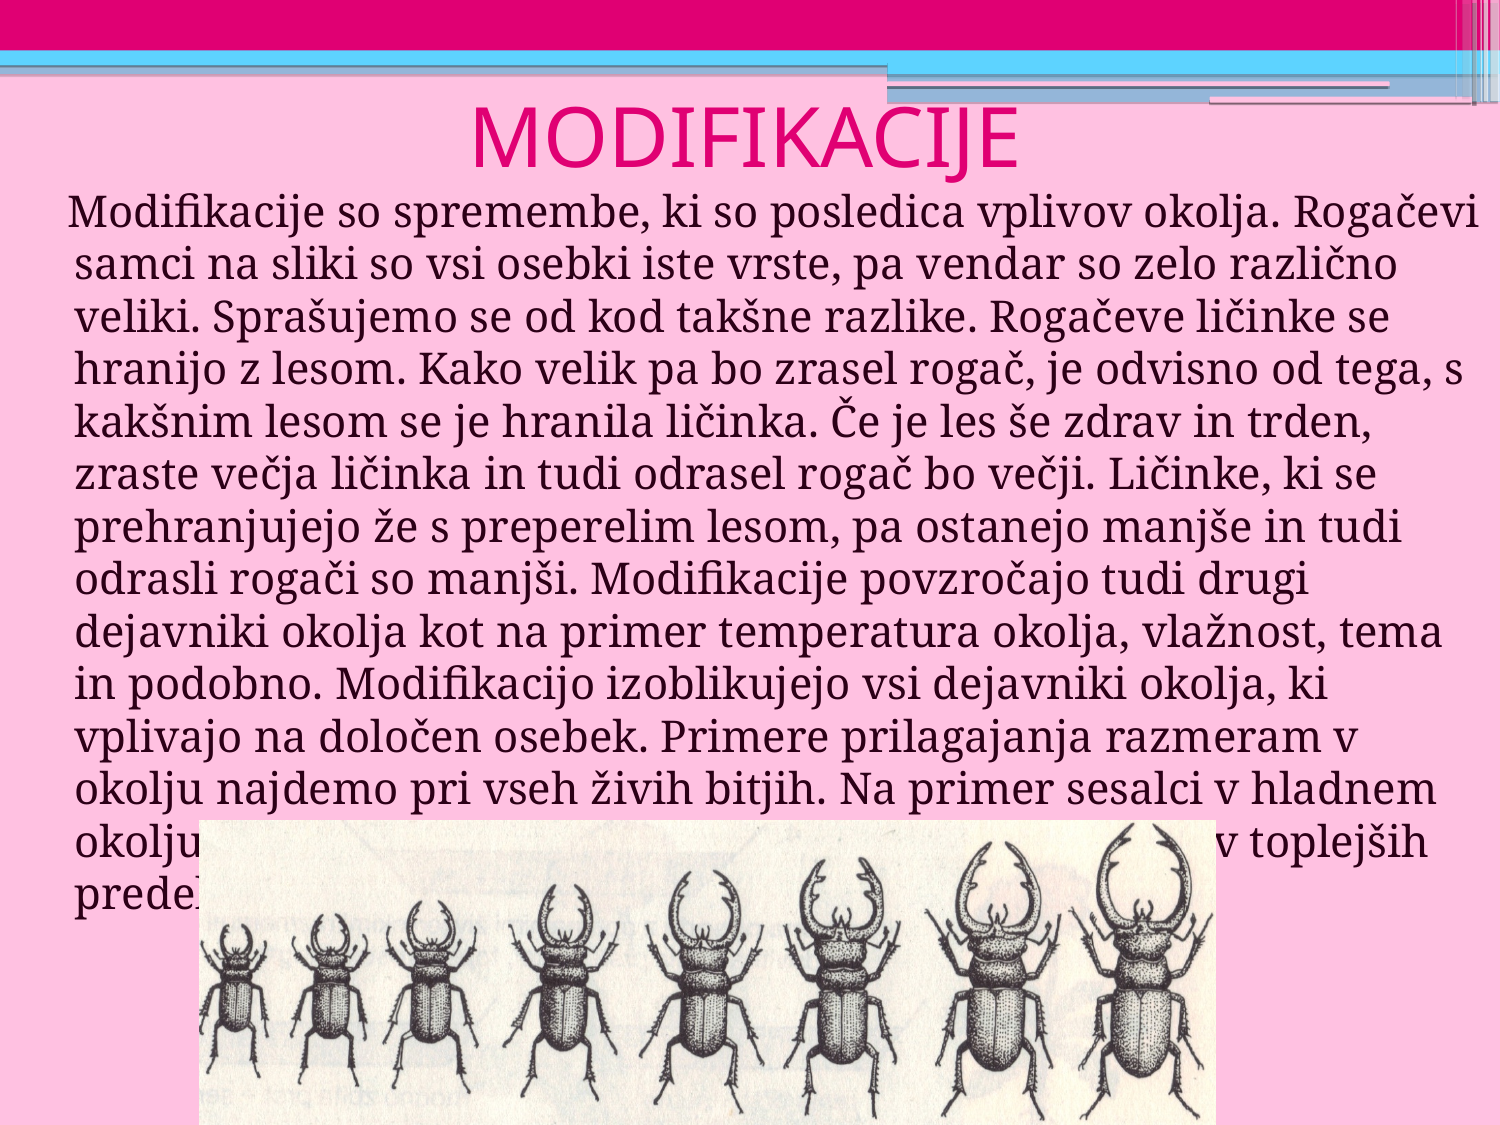

# MODIFIKACIJE
 Modifikacije so spremembe, ki so posledica vplivov okolja. Rogačevi samci na sliki so vsi osebki iste vrste, pa vendar so zelo različno veliki. Sprašujemo se od kod takšne razlike. Rogačeve ličinke se hranijo z lesom. Kako velik pa bo zrasel rogač, je odvisno od tega, s kakšnim lesom se je hranila ličinka. Če je les še zdrav in trden, zraste večja ličinka in tudi odrasel rogač bo večji. Ličinke, ki se prehranjujejo že s preperelim lesom, pa ostanejo manjše in tudi odrasli rogači so manjši. Modifikacije povzročajo tudi drugi dejavniki okolja kot na primer temperatura okolja, vlažnost, tema in podobno. Modifikacijo izoblikujejo vsi dejavniki okolja, ki vplivajo na določen osebek. Primere prilagajanja razmeram v okolju najdemo pri vseh živih bitjih. Na primer sesalci v hladnem okolju imajo v povprečju debelejši kožuh od vrstnikov v toplejših predelih.